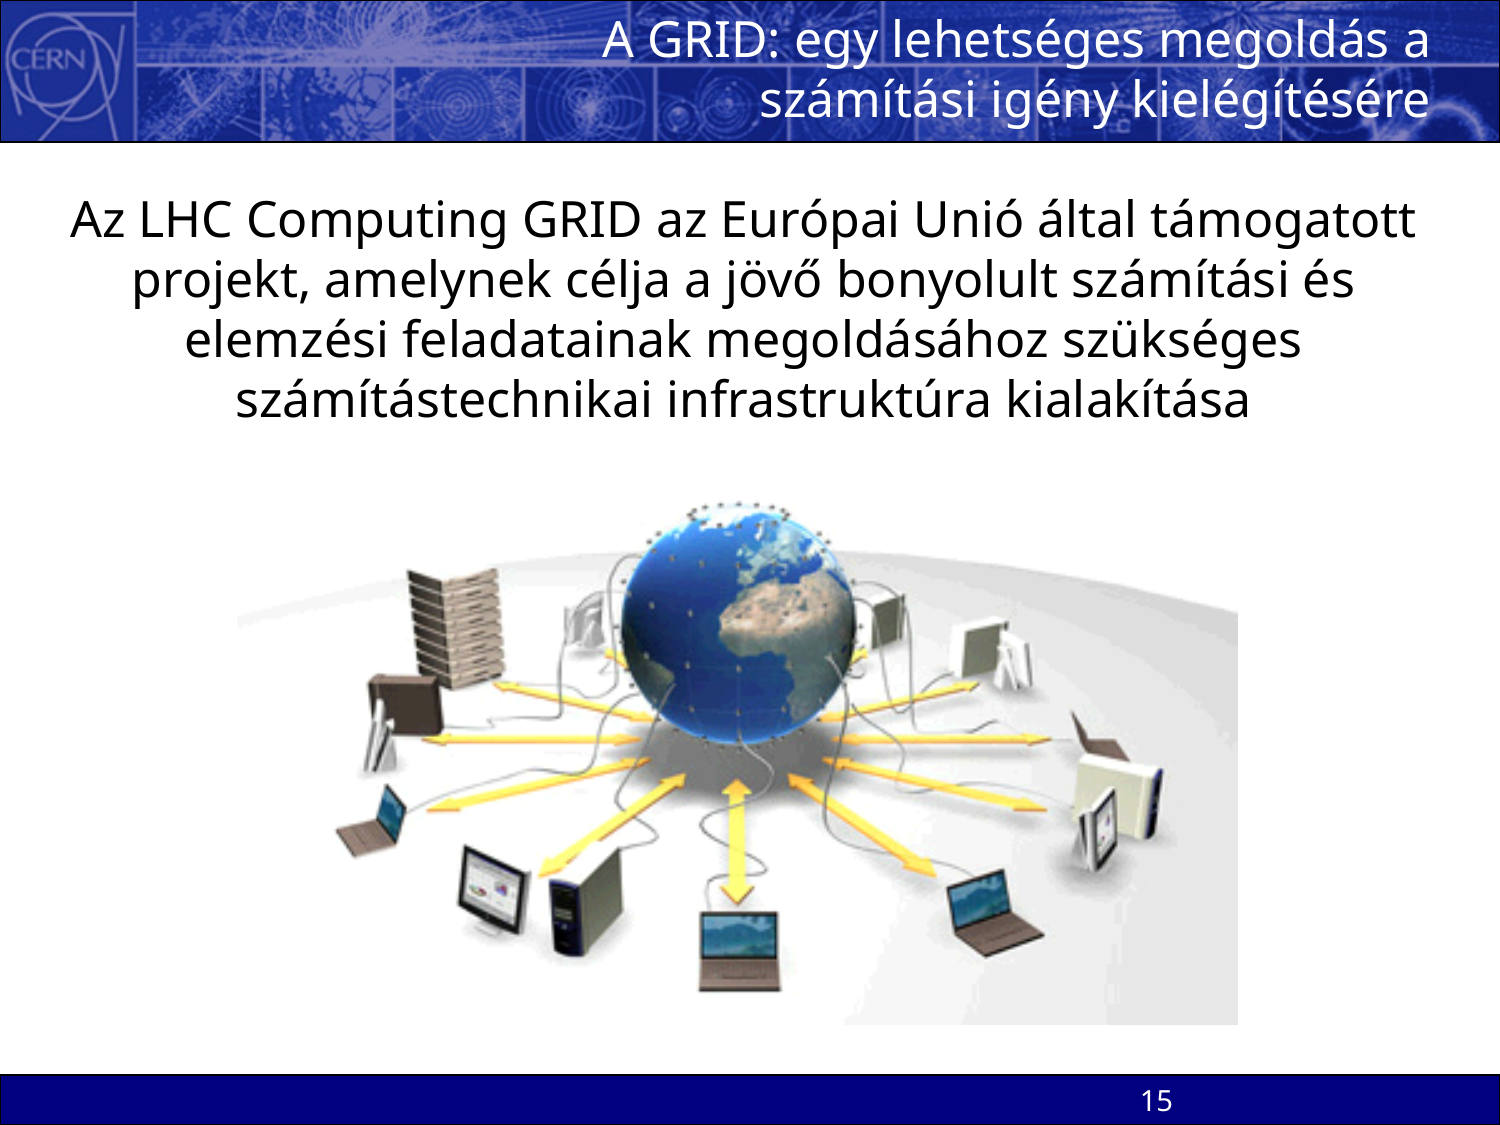

A GRID: egy lehetséges megoldás a számítási igény kielégítésére
Az LHC Computing GRID az Európai Unió által támogatott projekt, amelynek célja a jövő bonyolult számítási és elemzési feladatainak megoldásához szükséges számítástechnikai infrastruktúra kialakítása